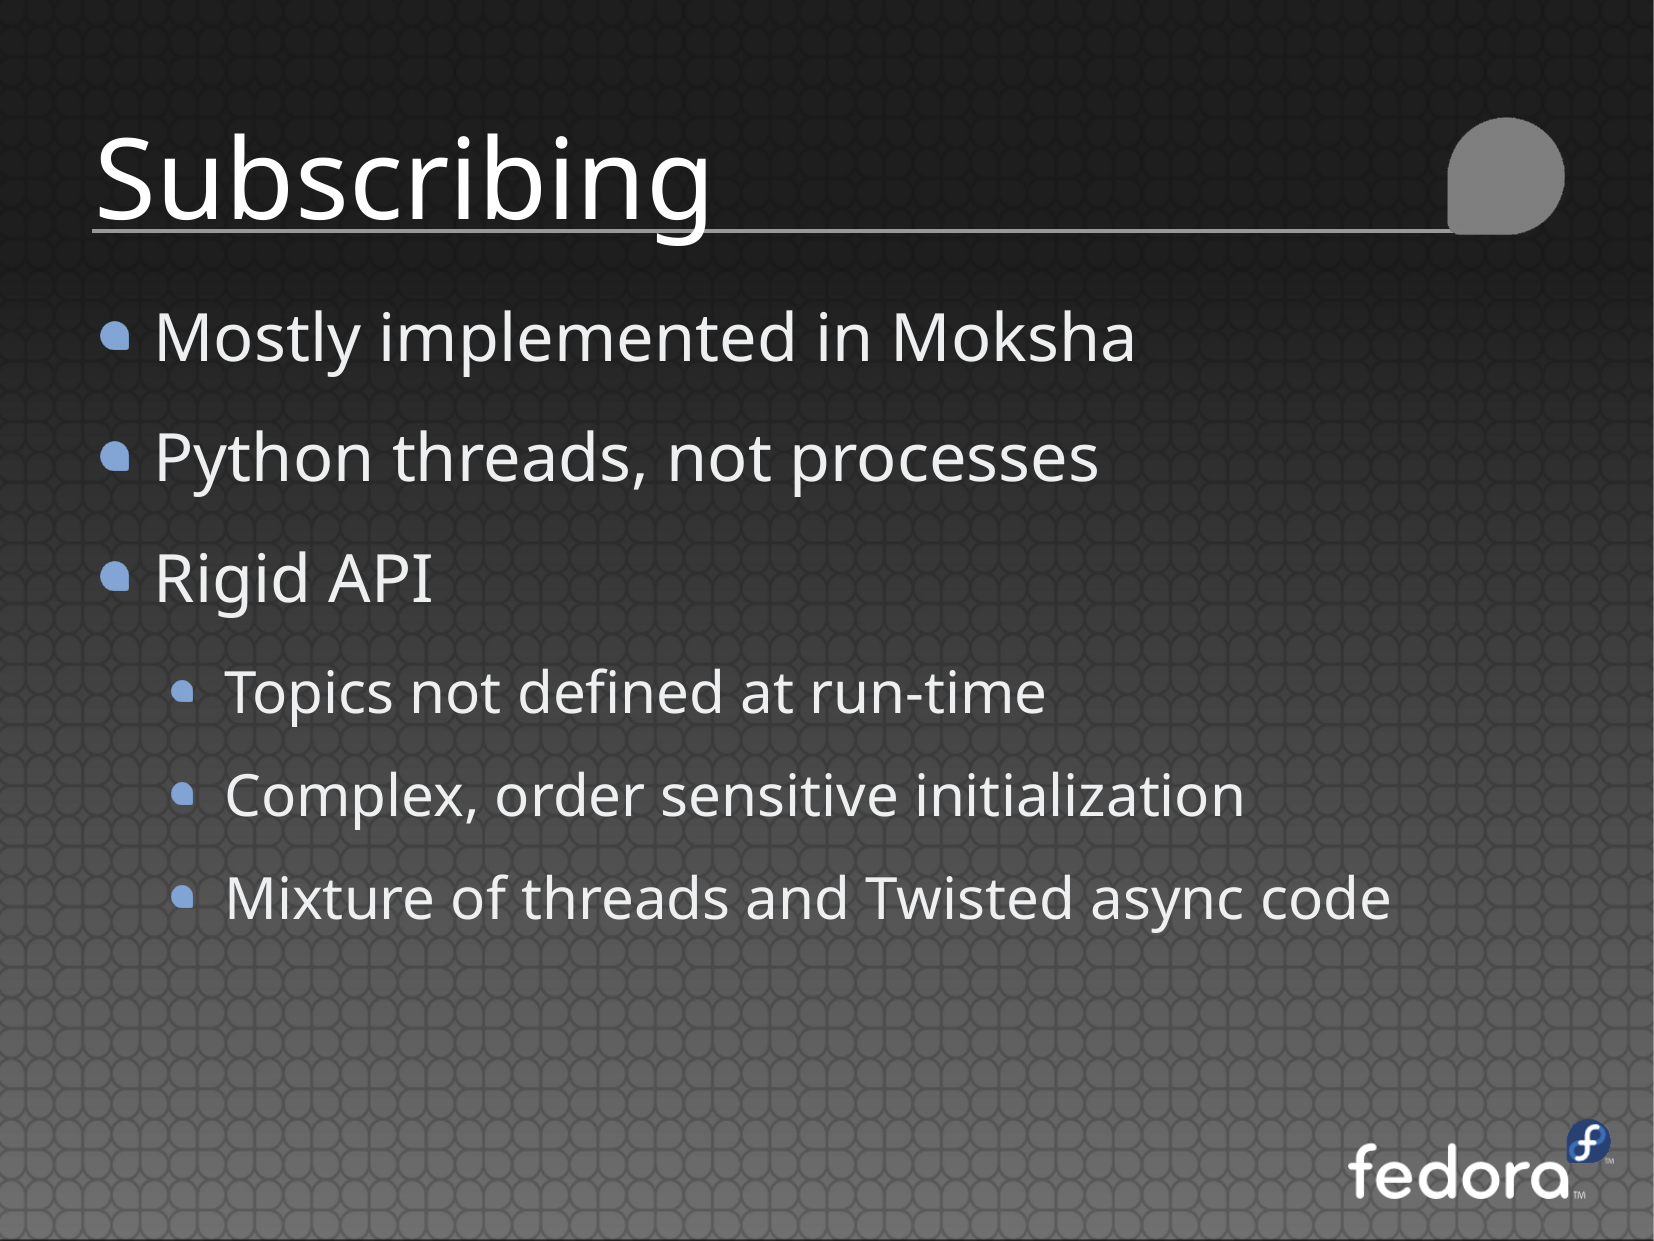

Subscribing
# Mostly implemented in Moksha
Python threads, not processes
Rigid API
Topics not defined at run-time
Complex, order sensitive initialization
Mixture of threads and Twisted async code